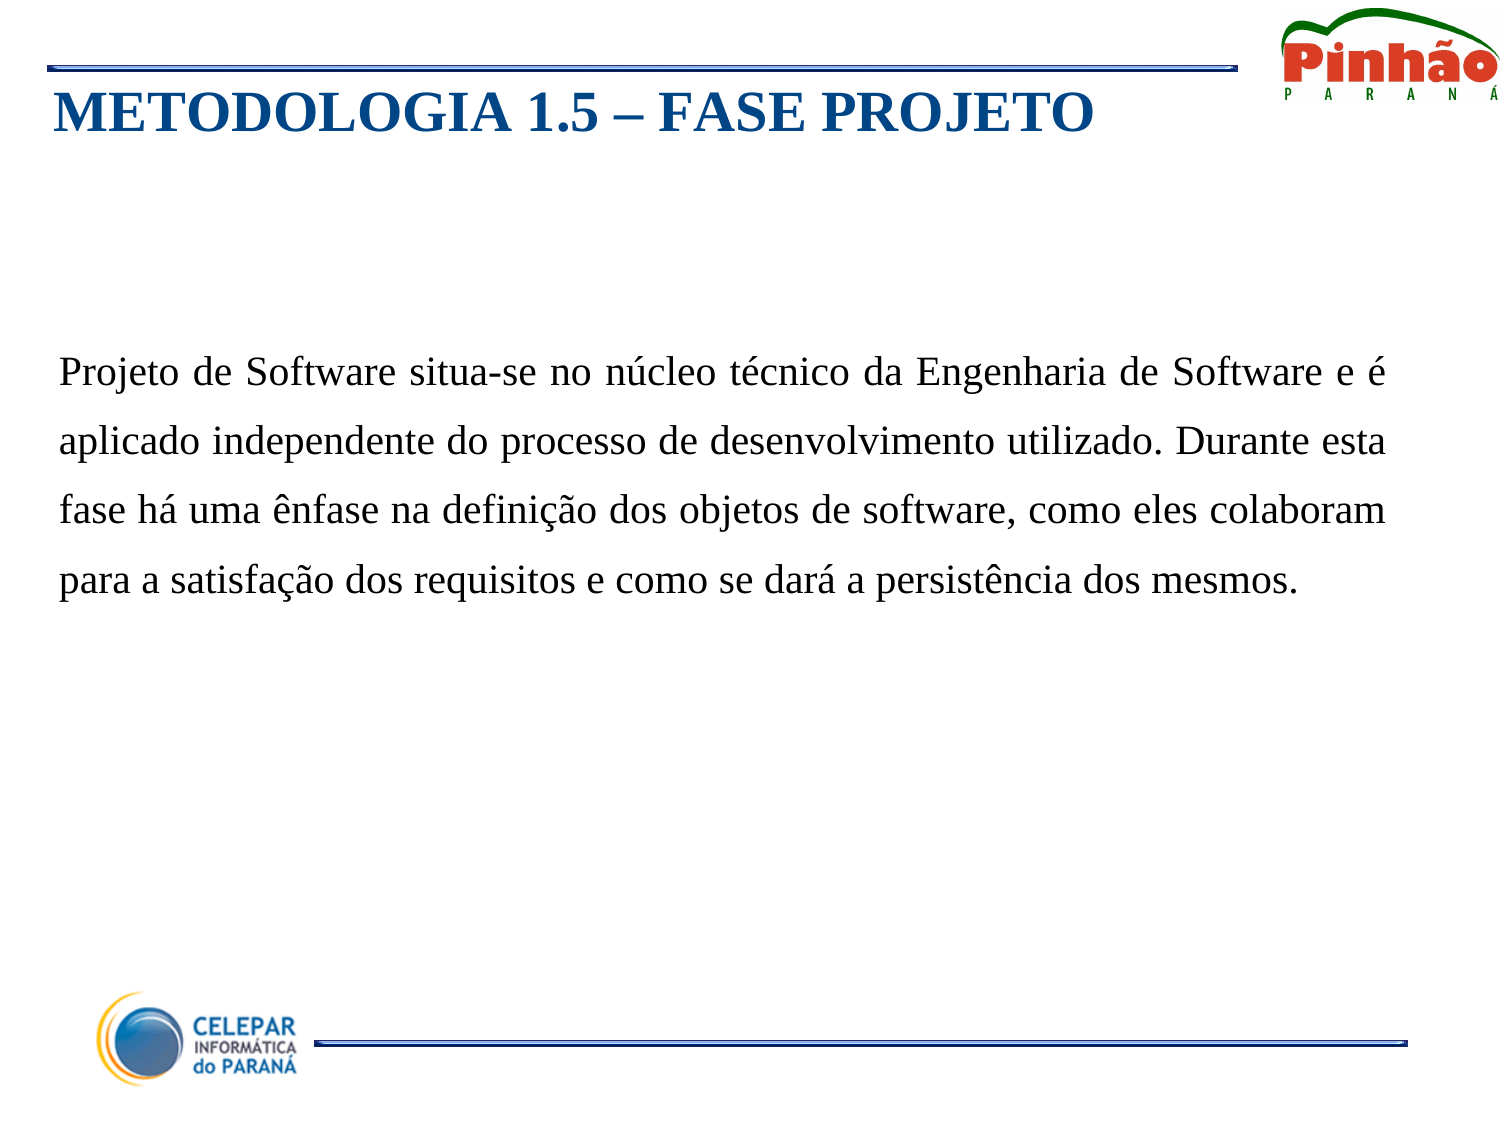

METODOLOGIA 1.5 – FASE PROJETO
Projeto de Software situa-se no núcleo técnico da Engenharia de Software e é aplicado independente do processo de desenvolvimento utilizado. Durante esta fase há uma ênfase na definição dos objetos de software, como eles colaboram para a satisfação dos requisitos e como se dará a persistência dos mesmos.